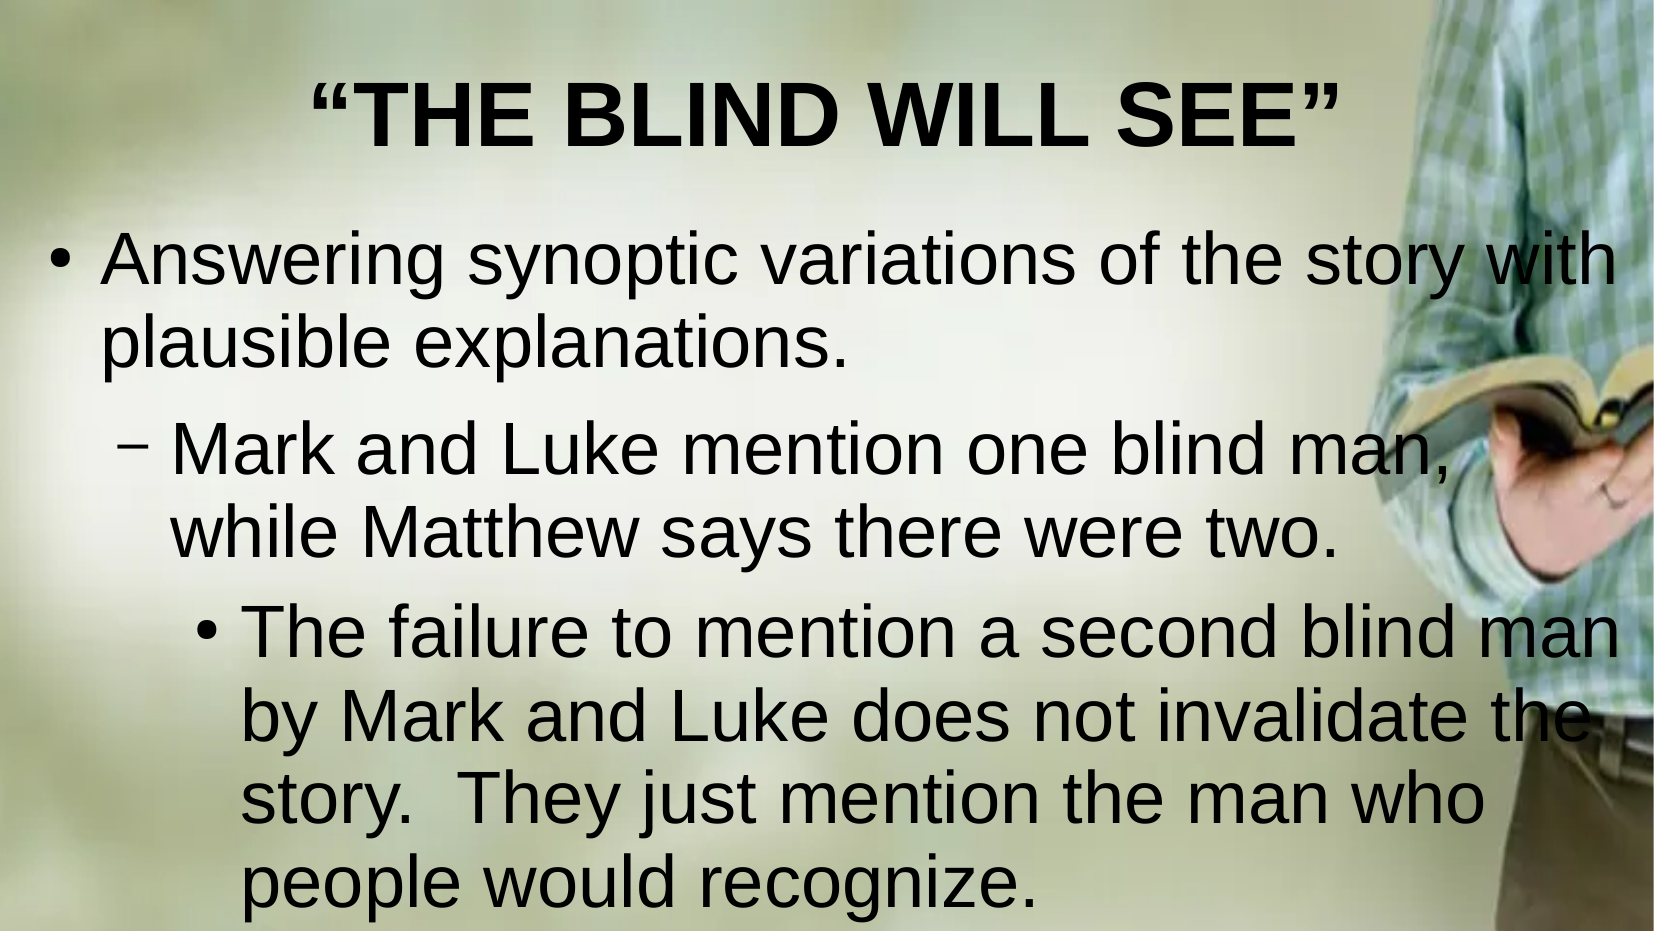

# “THE BLIND WILL SEE”
Answering synoptic variations of the story with plausible explanations.
Mark and Luke mention one blind man, while Matthew says there were two.
The failure to mention a second blind man by Mark and Luke does not invalidate the story. They just mention the man who people would recognize.